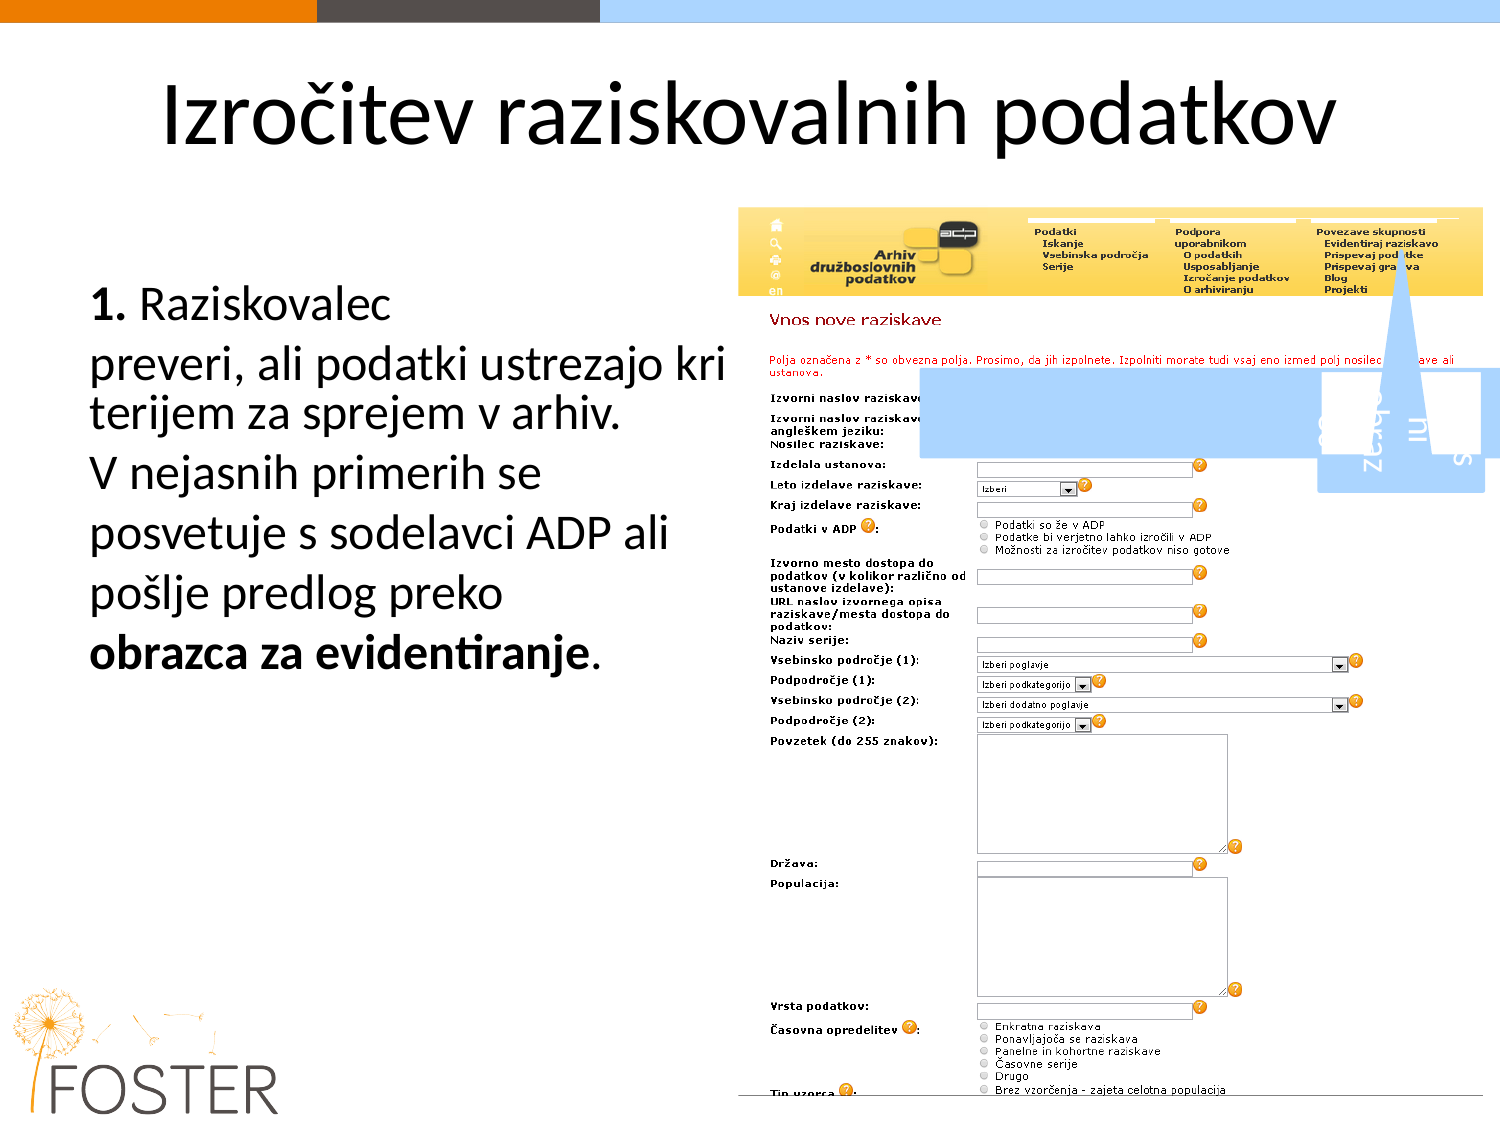

# Izročitev raziskovalnih podatkov
1. Raziskovalec preveri, ali podatki ustrezajo kriterijem za sprejem v arhiv. V nejasnih primerih se posvetuje s sodelavci ADP ali pošlje predlog preko obrazca za evidentiranje.
Vnosni obrazec